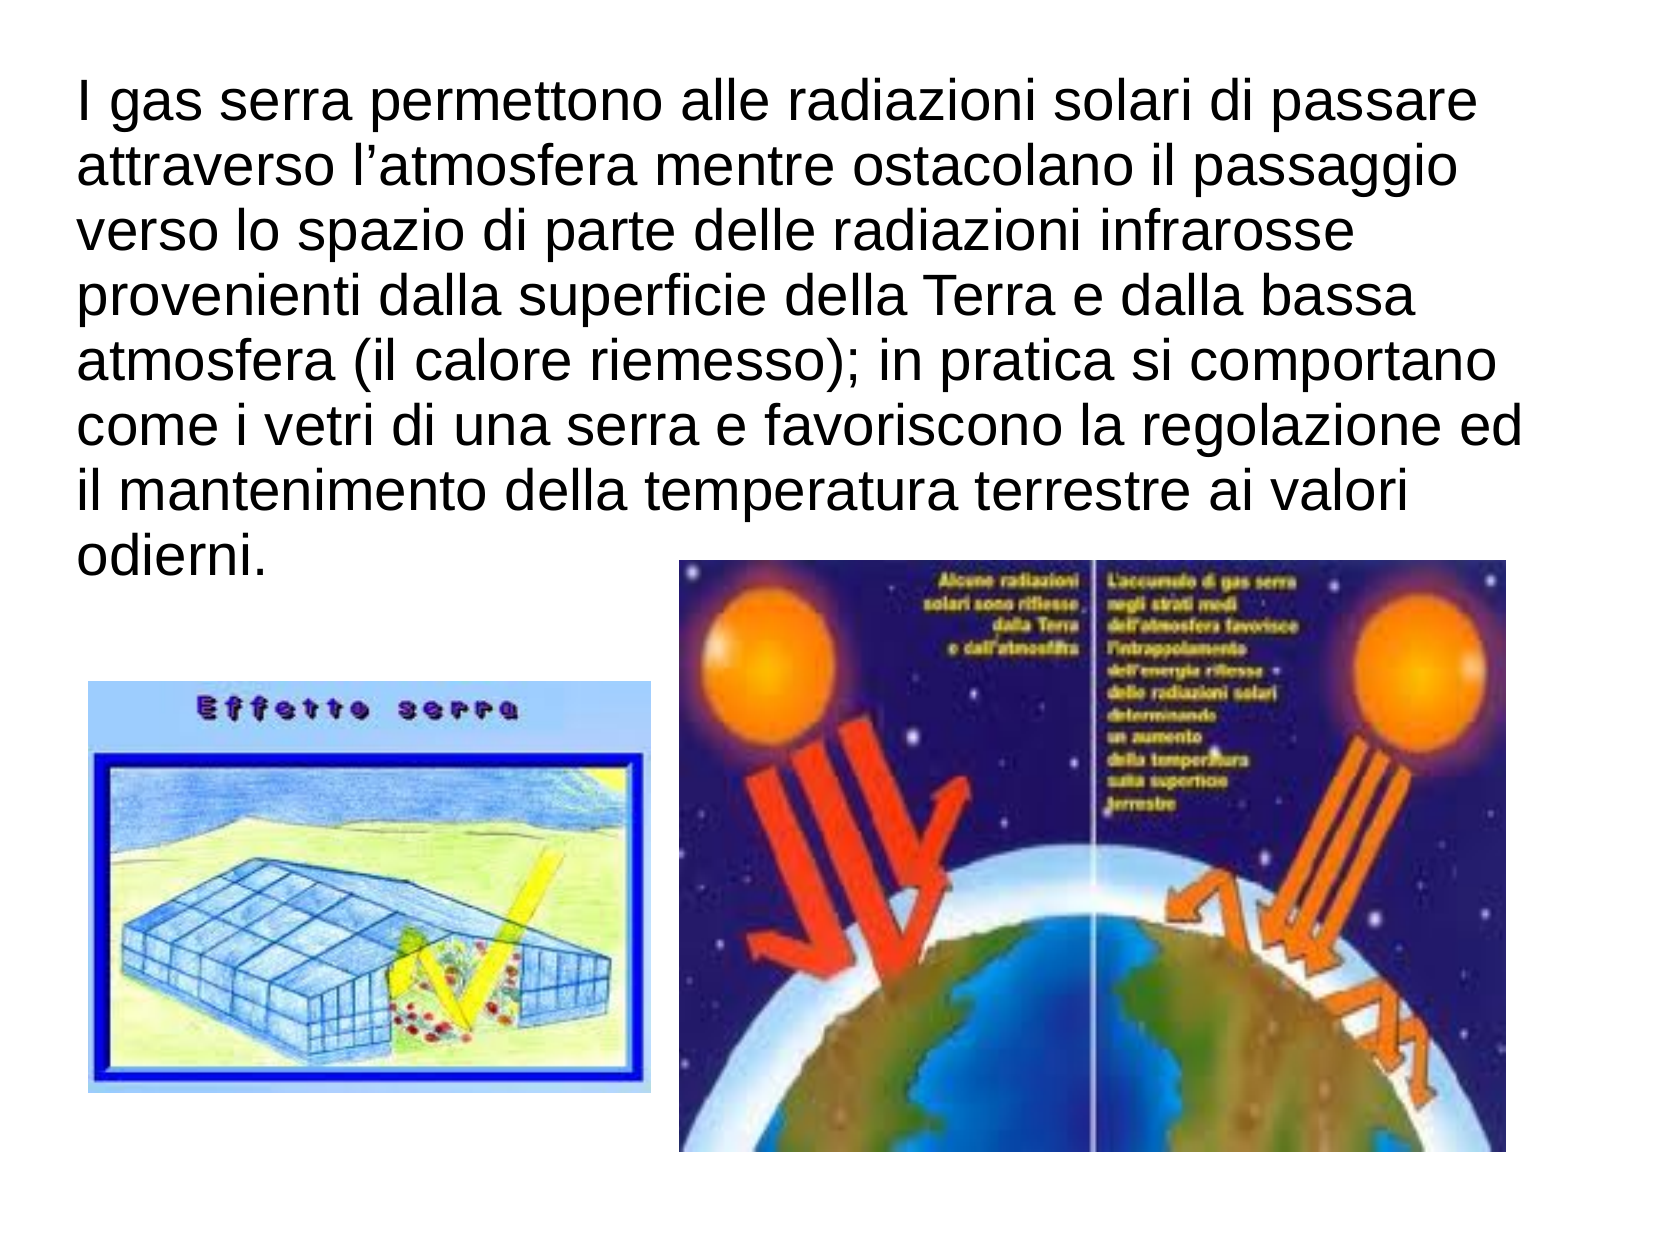

# I gas serra permettono alle radiazioni solari di passare attraverso l’atmosfera mentre ostacolano il passaggio verso lo spazio di parte delle radiazioni infrarosse provenienti dalla superficie della Terra e dalla bassa atmosfera (il calore riemesso); in pratica si comportano come i vetri di una serra e favoriscono la regolazione ed il mantenimento della temperatura terrestre ai valori odierni.